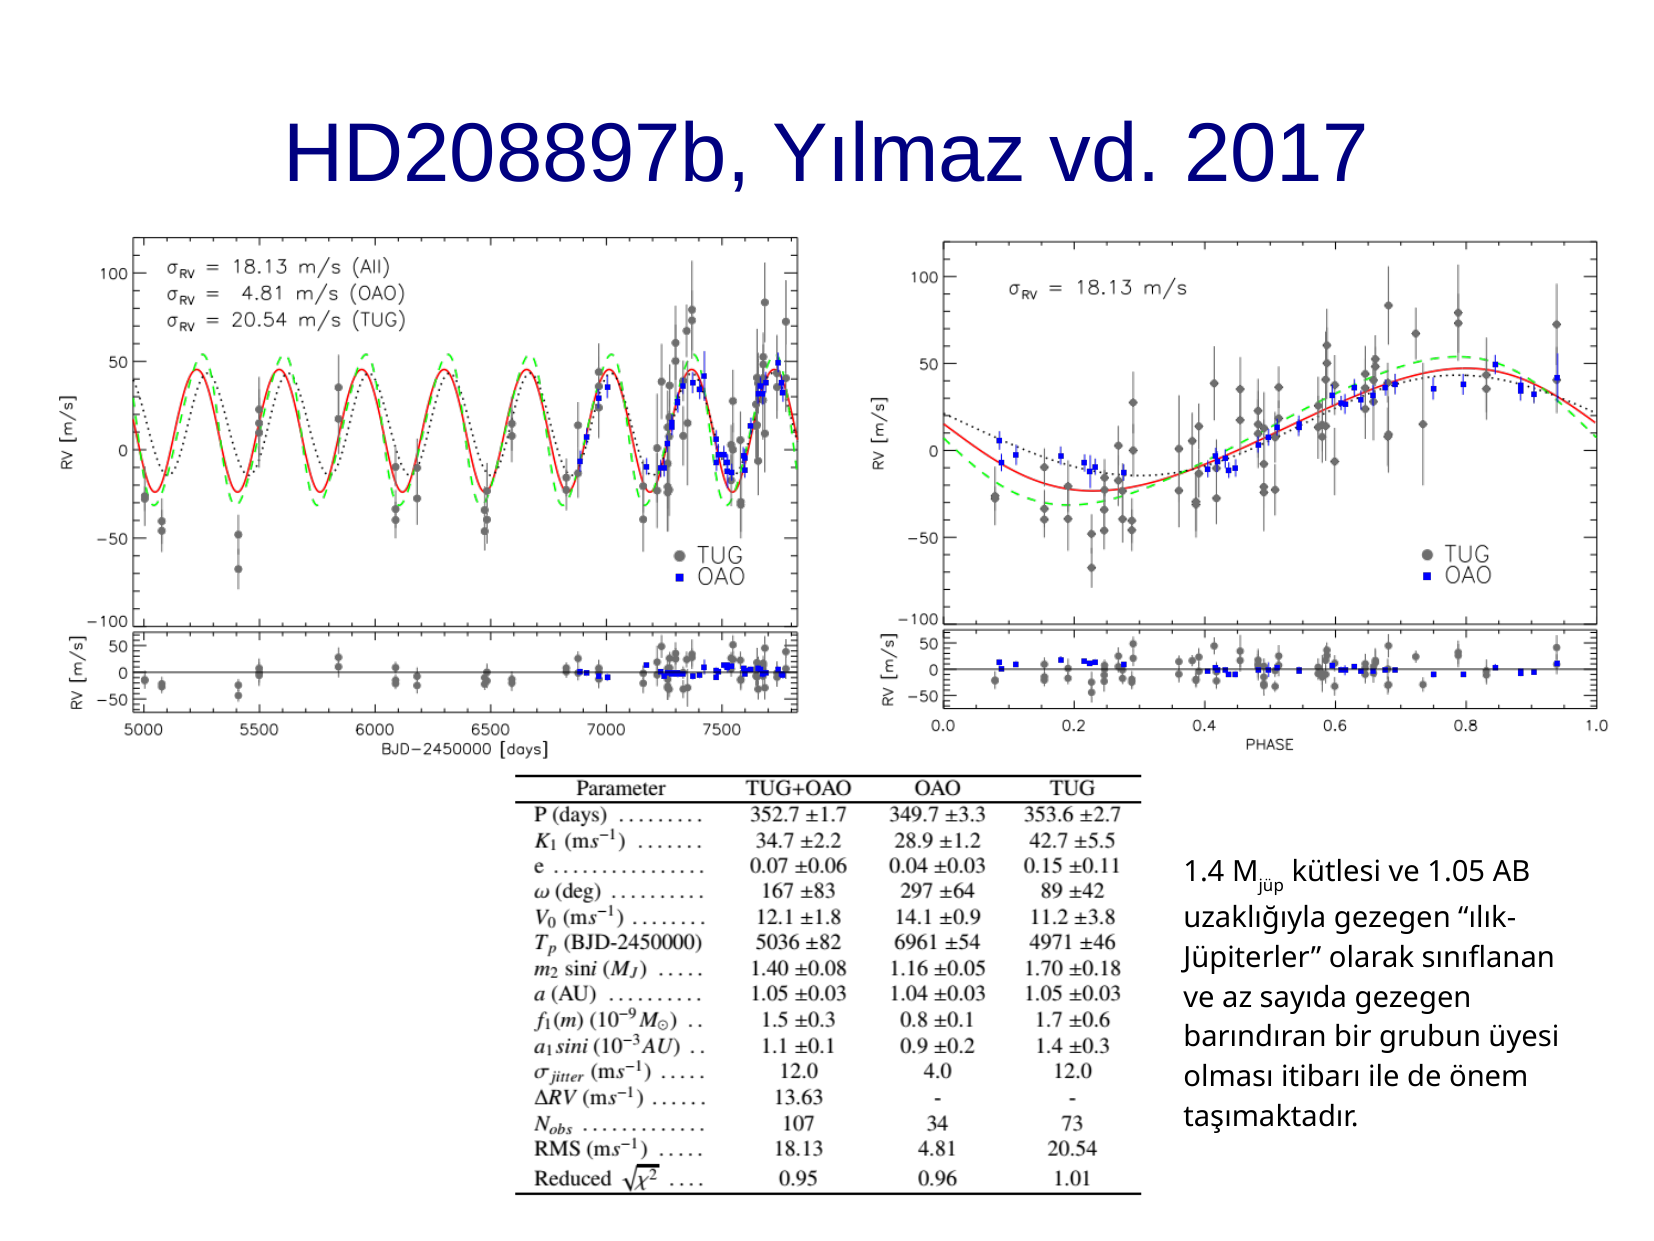

# HD208897b, Yılmaz vd. 2017
1.4 Mjüp kütlesi ve 1.05 AB uzaklığıyla gezegen “ılık-Jüpiterler” olarak sınıflanan ve az sayıda gezegen barındıran bir grubun üyesi olması itibarı ile de önem taşımaktadır.